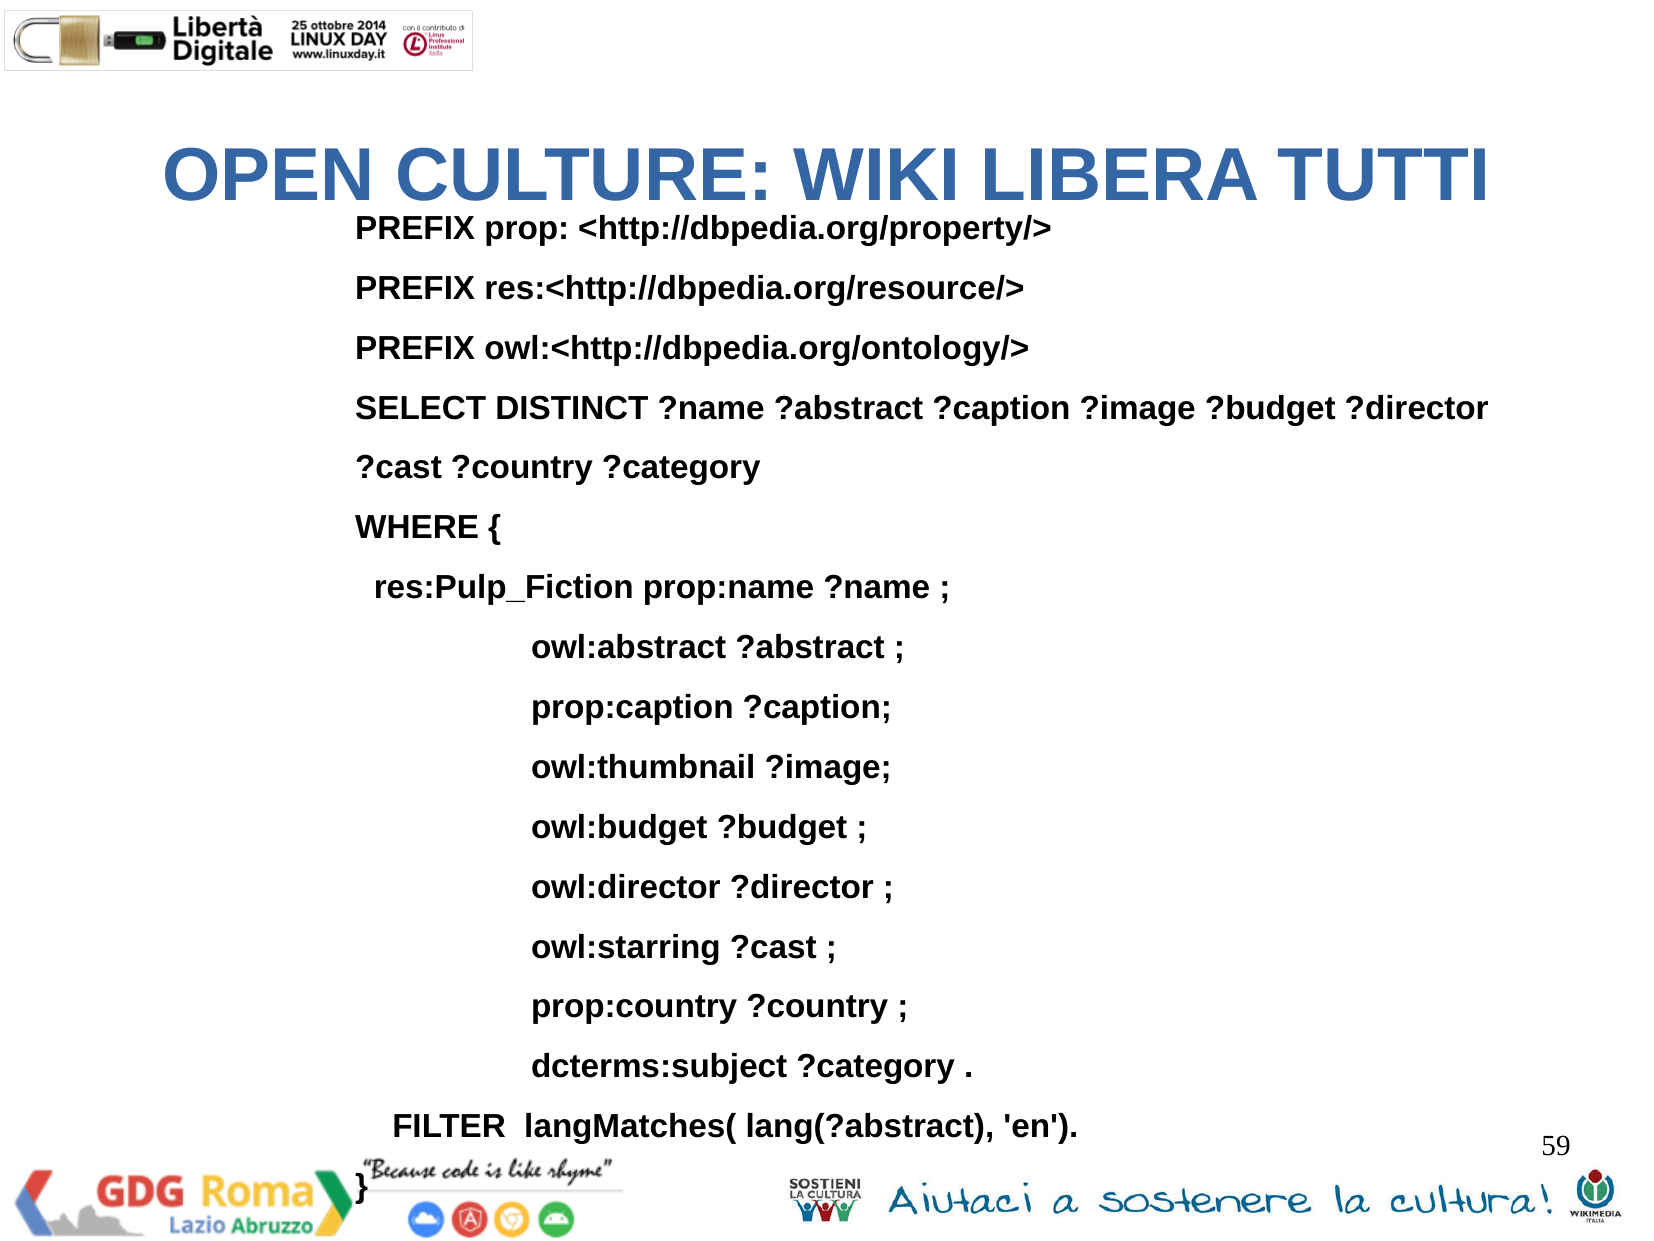

# OPEN CULTURE: WIKI LIBERA TUTTI
PREFIX prop: <http://dbpedia.org/property/>
PREFIX res:<http://dbpedia.org/resource/>
PREFIX owl:<http://dbpedia.org/ontology/>
SELECT DISTINCT ?name ?abstract ?caption ?image ?budget ?director ?cast ?country ?category
WHERE {
 res:Pulp_Fiction prop:name ?name ;
 owl:abstract ?abstract ;
 prop:caption ?caption;
 owl:thumbnail ?image;
 owl:budget ?budget ;
 owl:director ?director ;
 owl:starring ?cast ;
 prop:country ?country ;
 dcterms:subject ?category .
 FILTER langMatches( lang(?abstract), 'en').
}
59